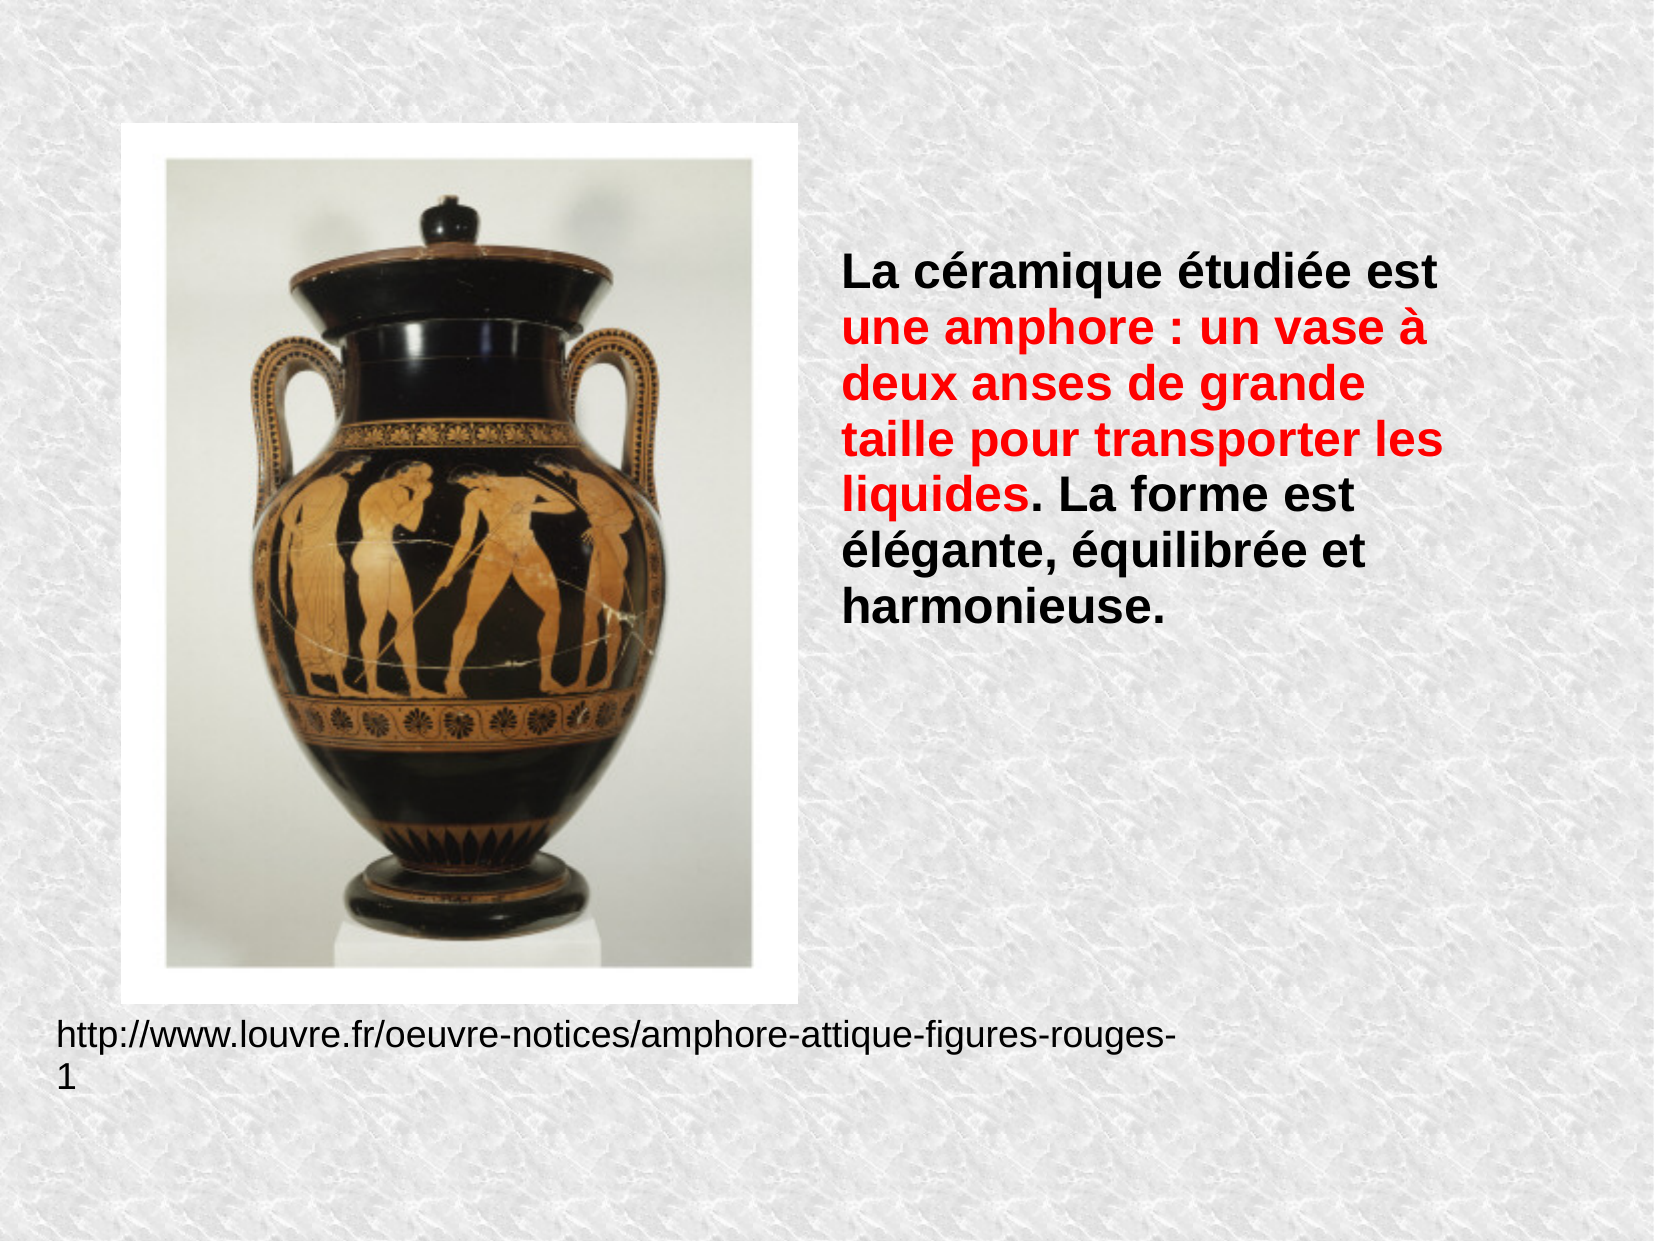

La céramique étudiée est une amphore : un vase à deux anses de grande taille pour transporter les liquides. La forme est élégante, équilibrée et harmonieuse.
http://www.louvre.fr/oeuvre-notices/amphore-attique-figures-rouges-1